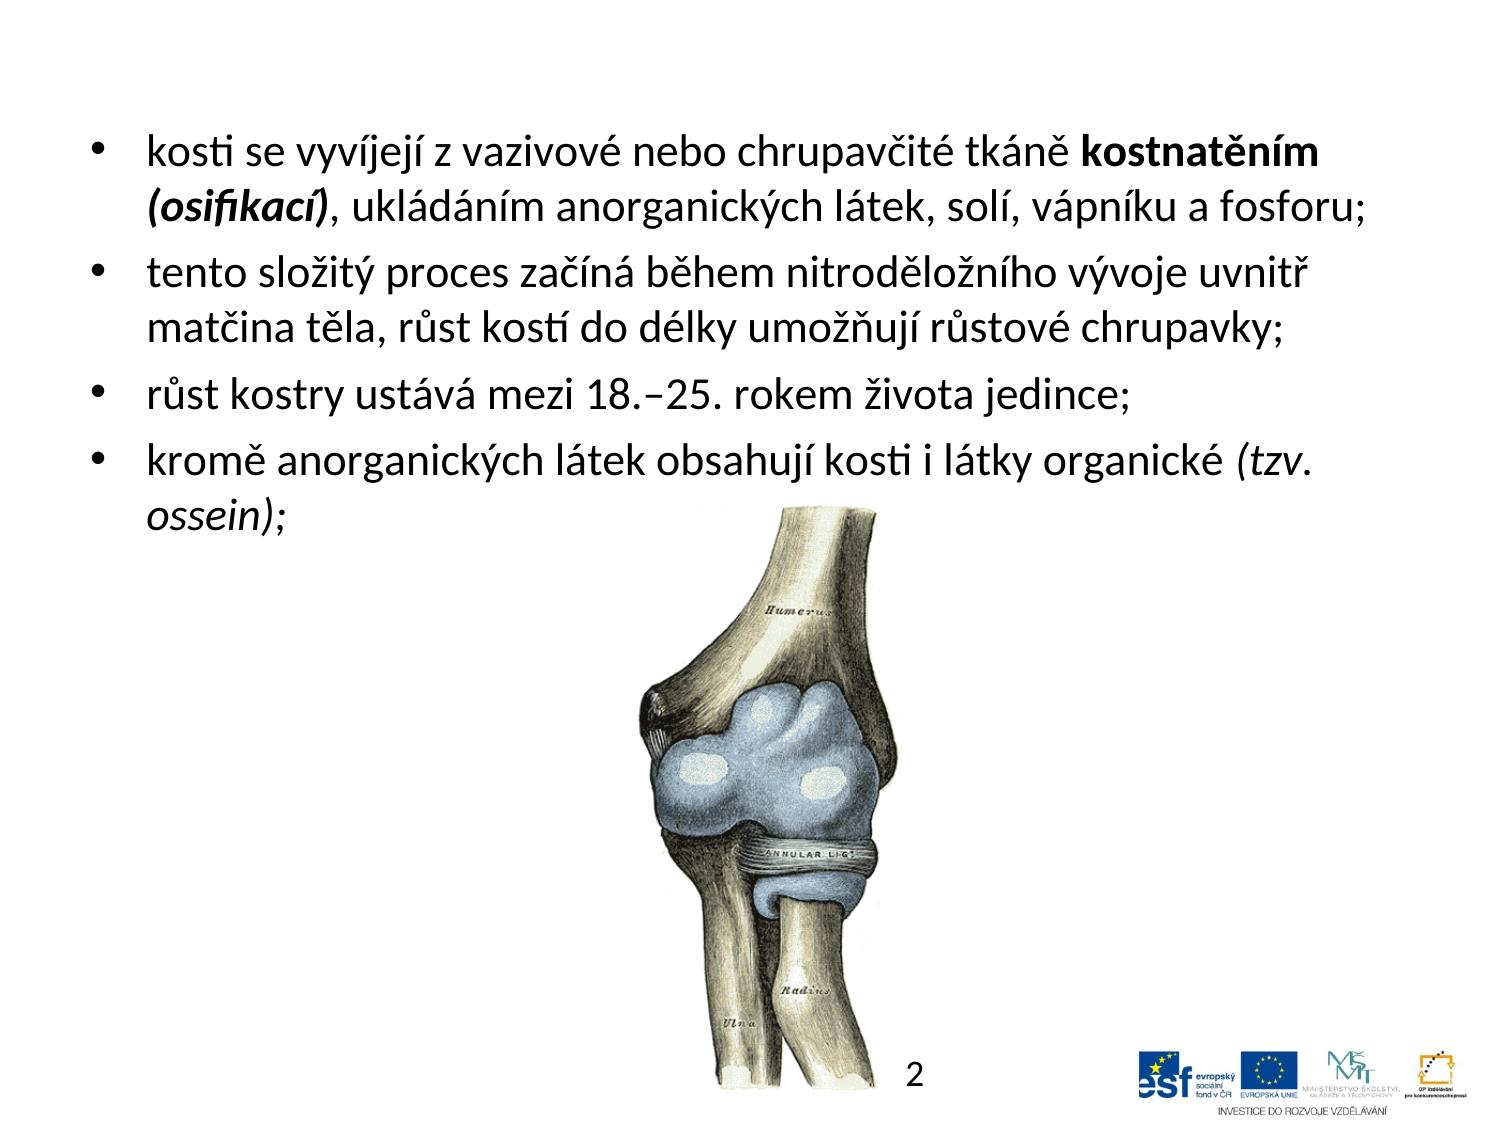

# kosti se vyvíjejí z vazivové nebo chrupavčité tkáně kostnatěním (osifikací), ukládáním anorganických látek, solí, vápníku a fosforu;
tento složitý proces začíná během nitroděložního vývoje uvnitř matčina těla, růst kostí do délky umožňují růstové chrupavky;
růst kostry ustává mezi 18.–25. rokem života jedince;
kromě anorganických látek obsahují kosti i látky organické (tzv. ossein);
2